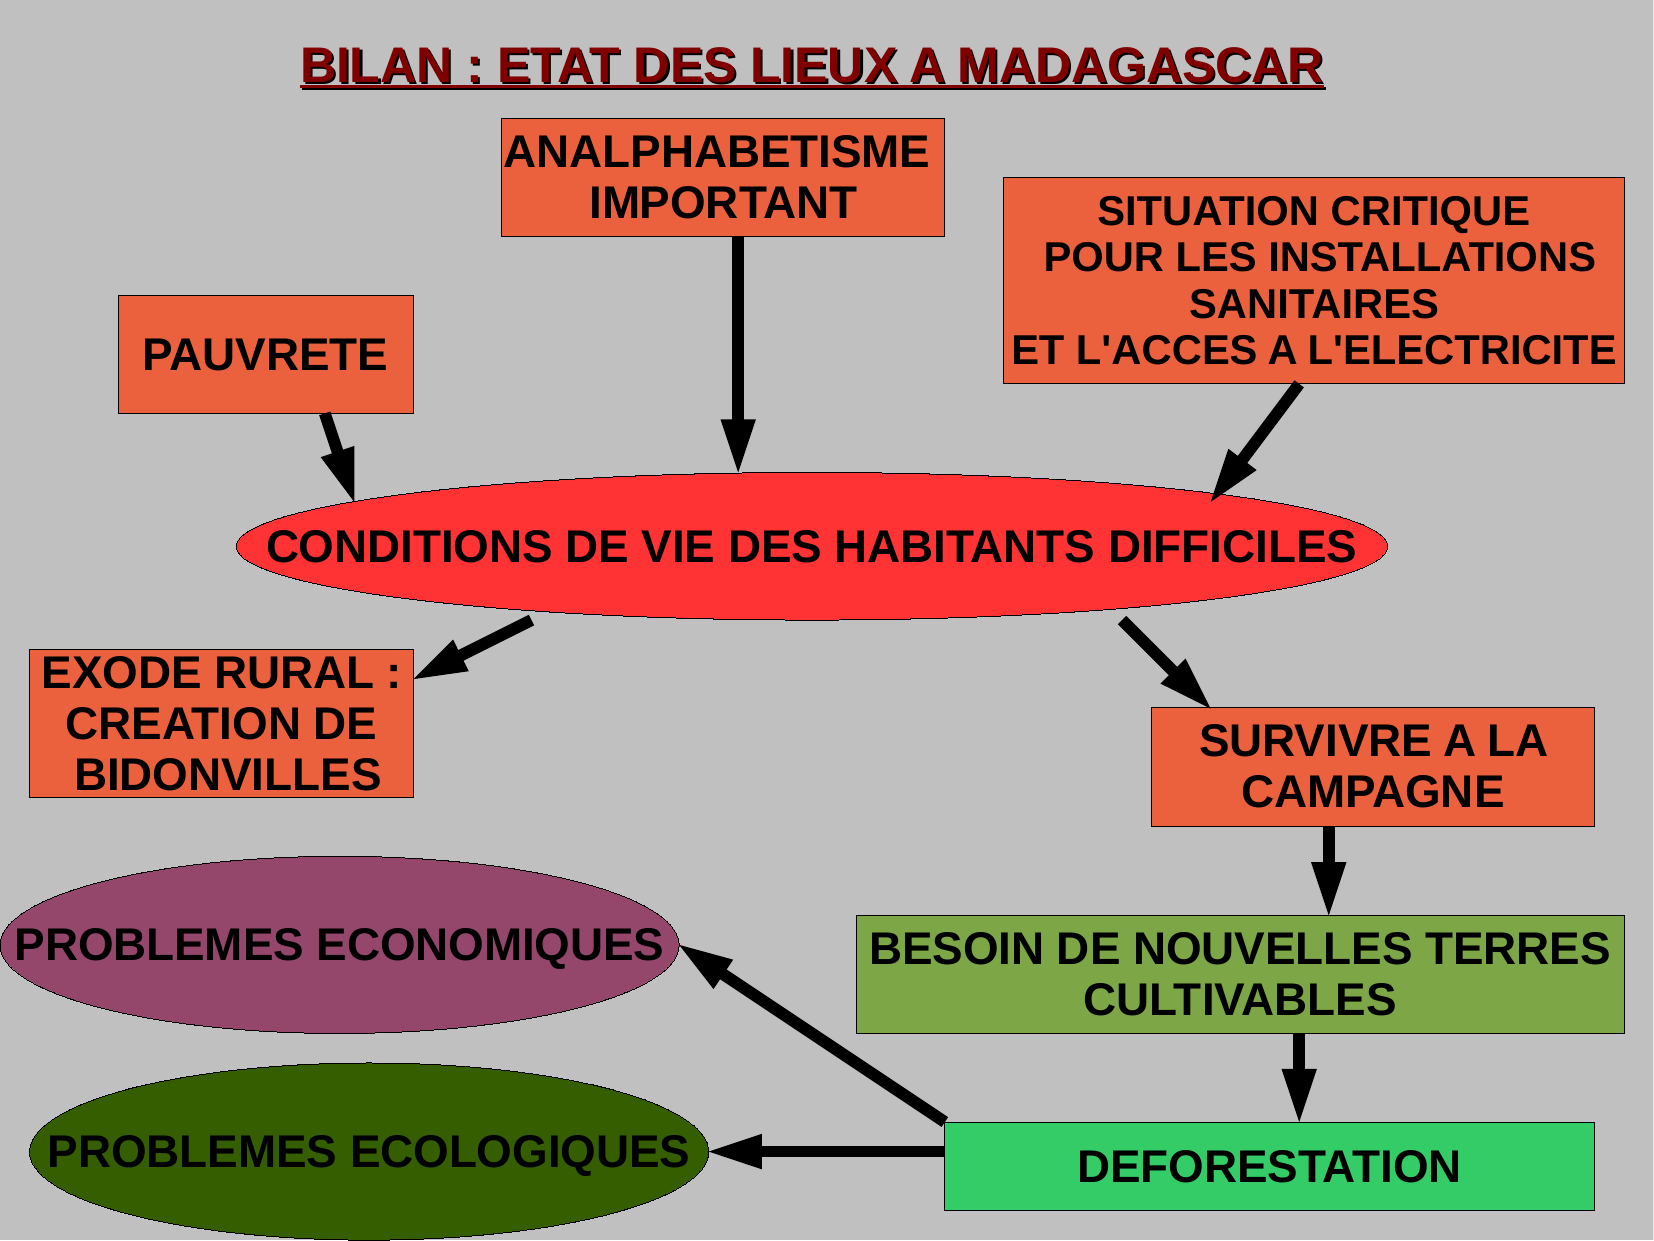

BILAN : ETAT DES LIEUX A MADAGASCAR
ANALPHABETISME
IMPORTANT
SITUATION CRITIQUE
 POUR LES INSTALLATIONS
 SANITAIRES
ET L'ACCES A L'ELECTRICITE
PAUVRETE
CONDITIONS DE VIE DES HABITANTS DIFFICILES
EXODE RURAL :
CREATION DE
 BIDONVILLES
SURVIVRE A LA CAMPAGNE
PROBLEMES ECONOMIQUES
BESOIN DE NOUVELLES TERRES
CULTIVABLES
PROBLEMES ECOLOGIQUES
DEFORESTATION